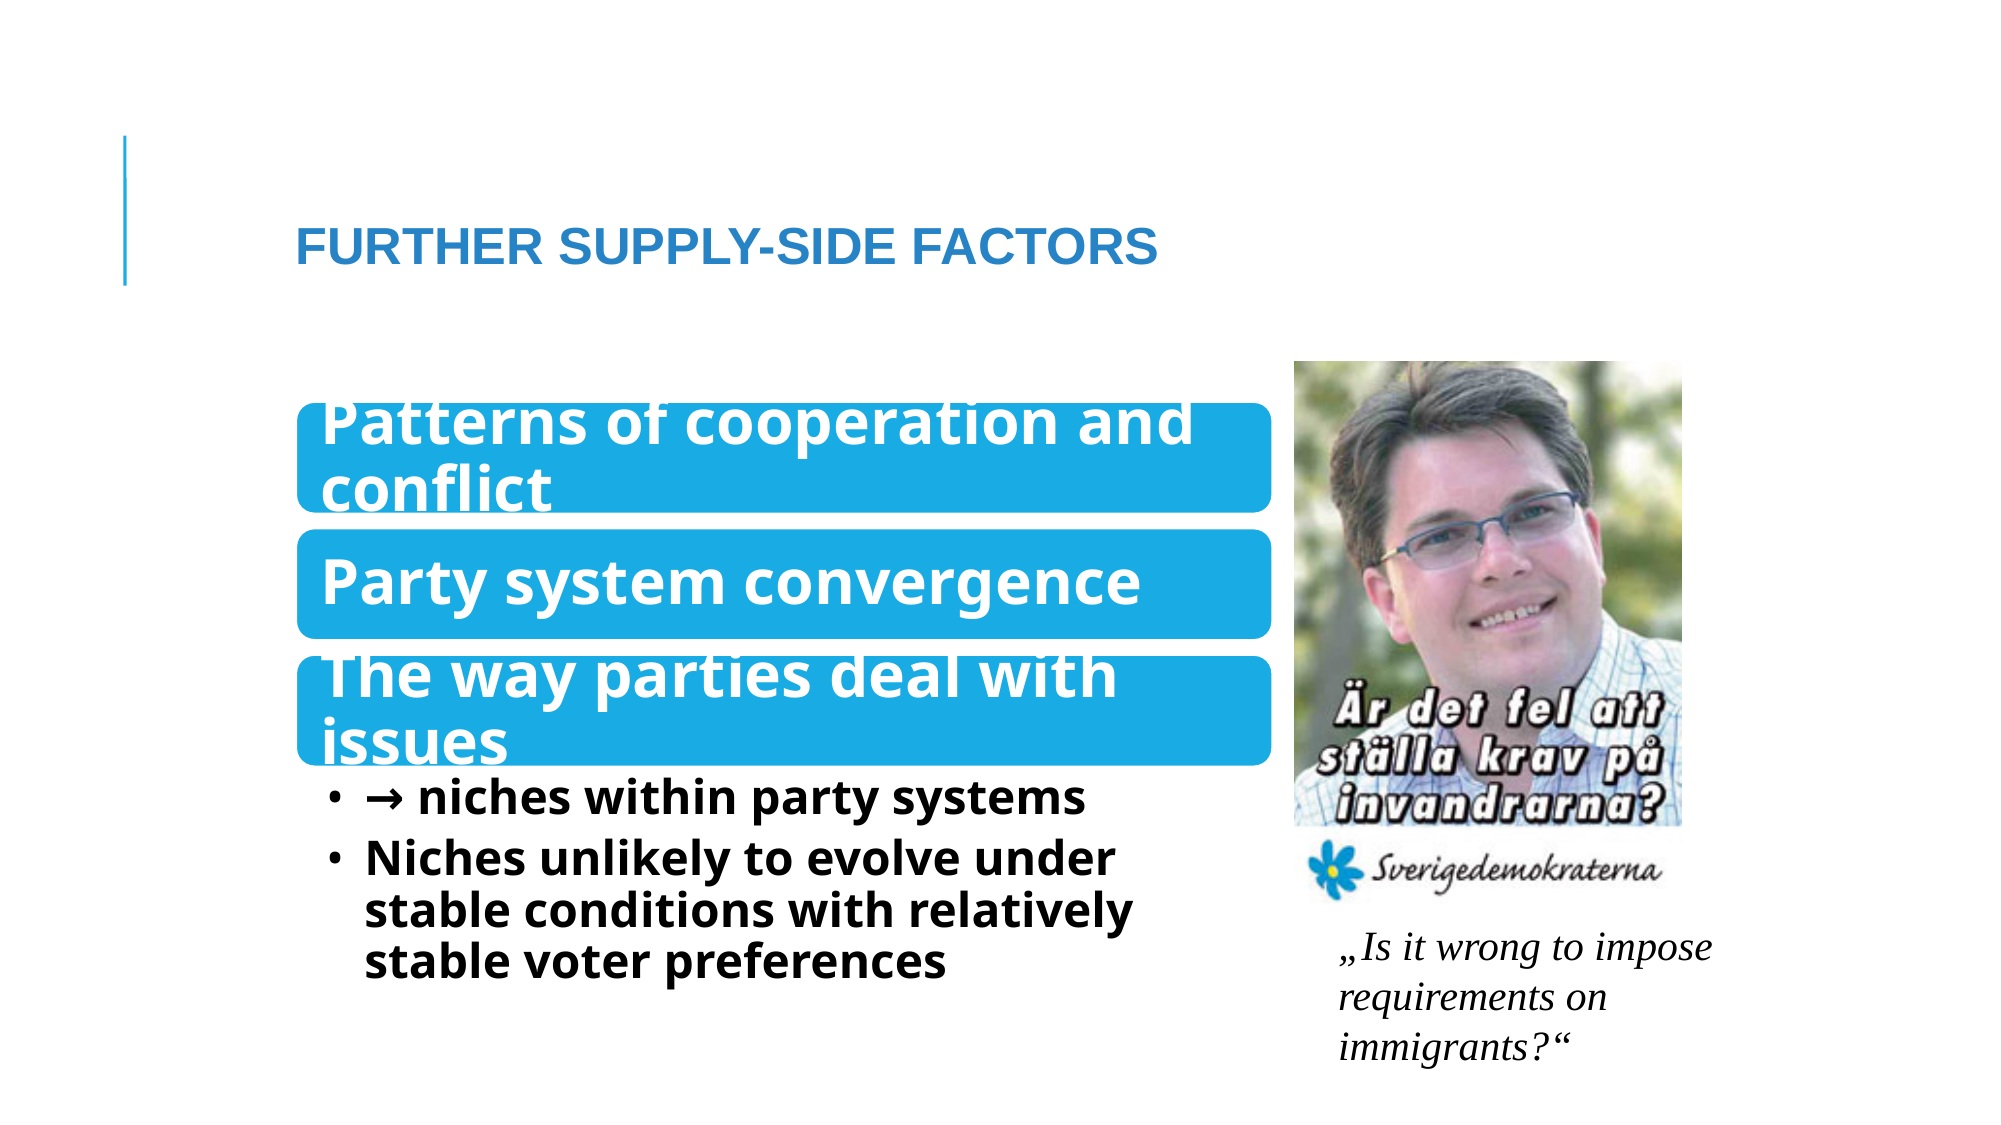

# FURTHER SUPPLY-SIDE FACTORS
Patterns of cooperation and conflict
Party system convergence
The way parties deal with issues
→ niches within party systems
Niches unlikely to evolve under stable conditions with relatively stable voter preferences
„Is it wrong to impose requirements on immigrants?“